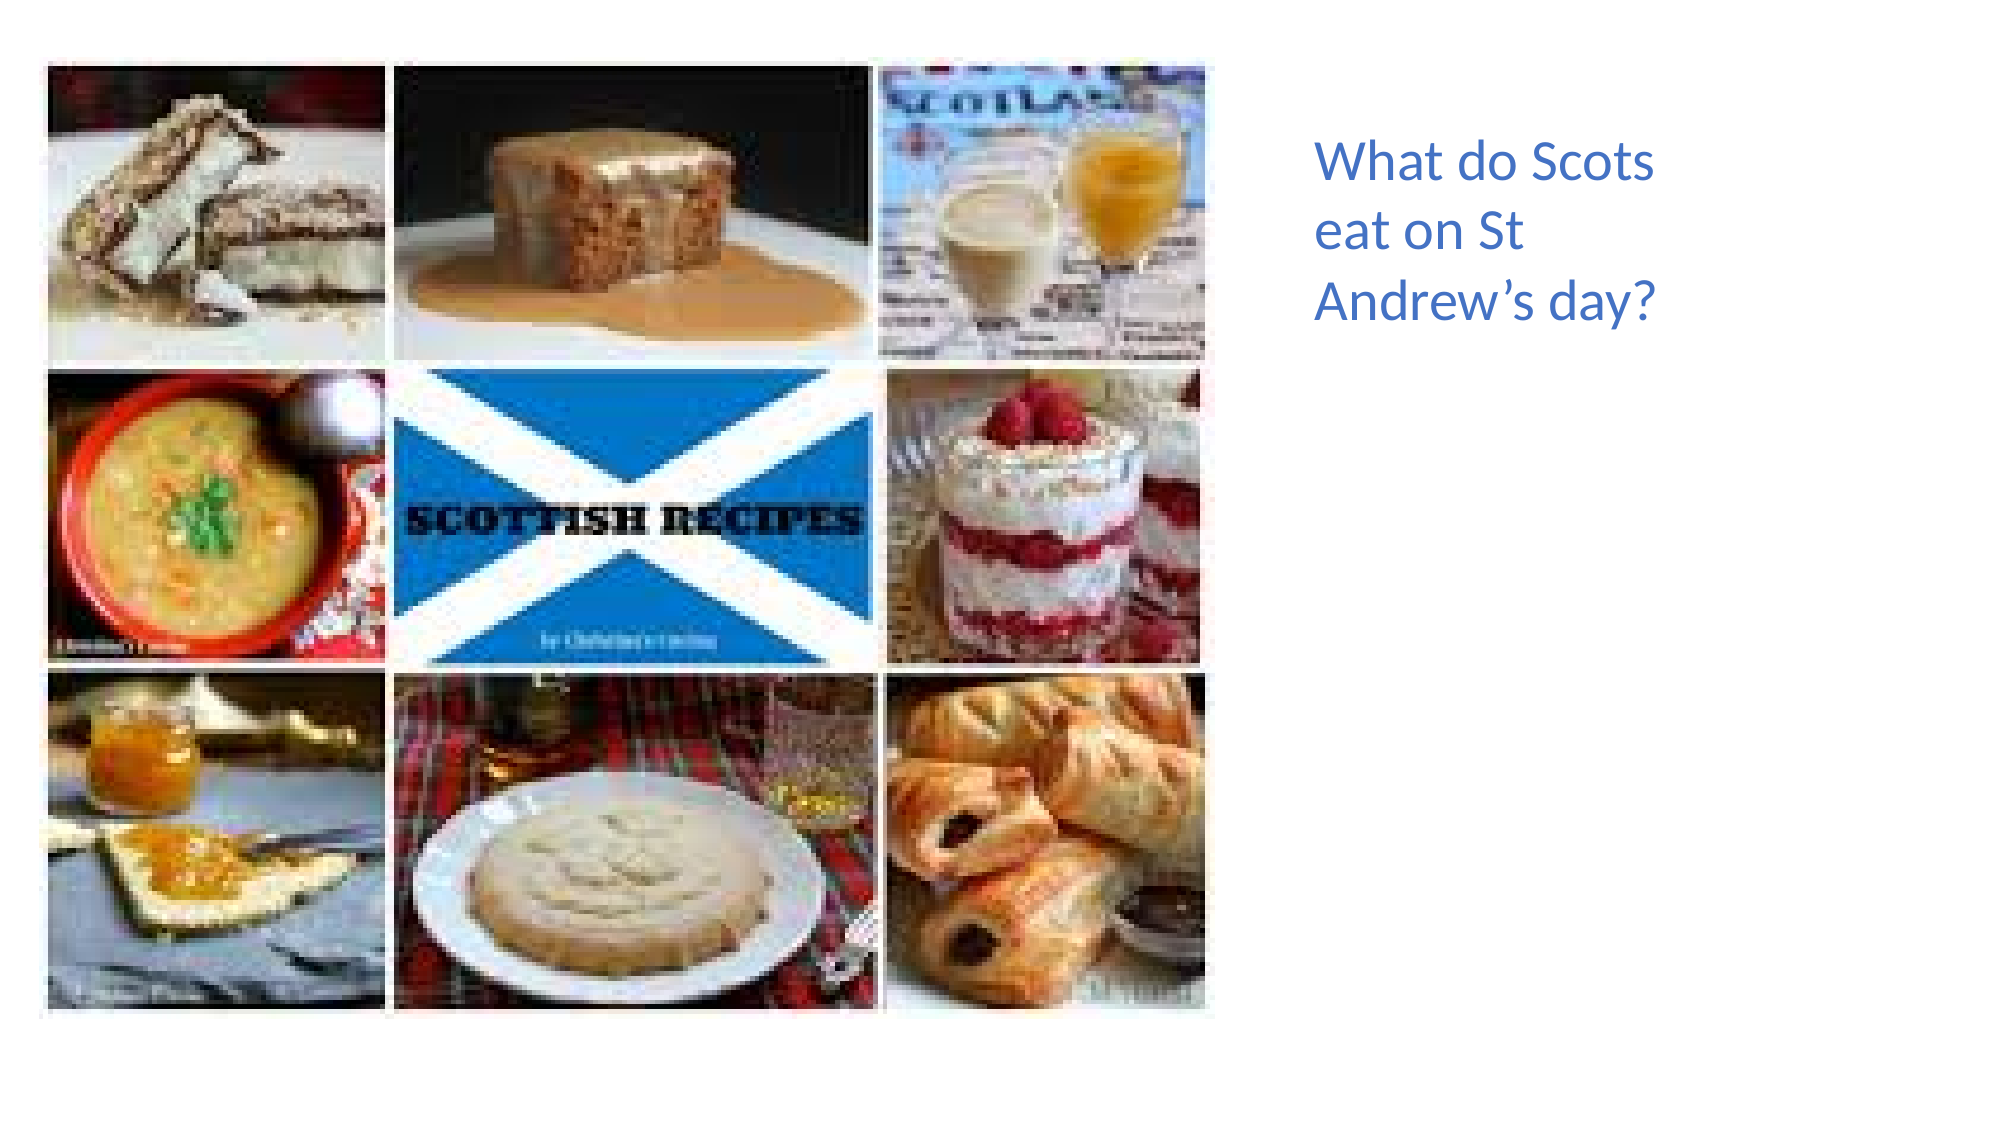

What do Scots eat on St Andrew’s day?